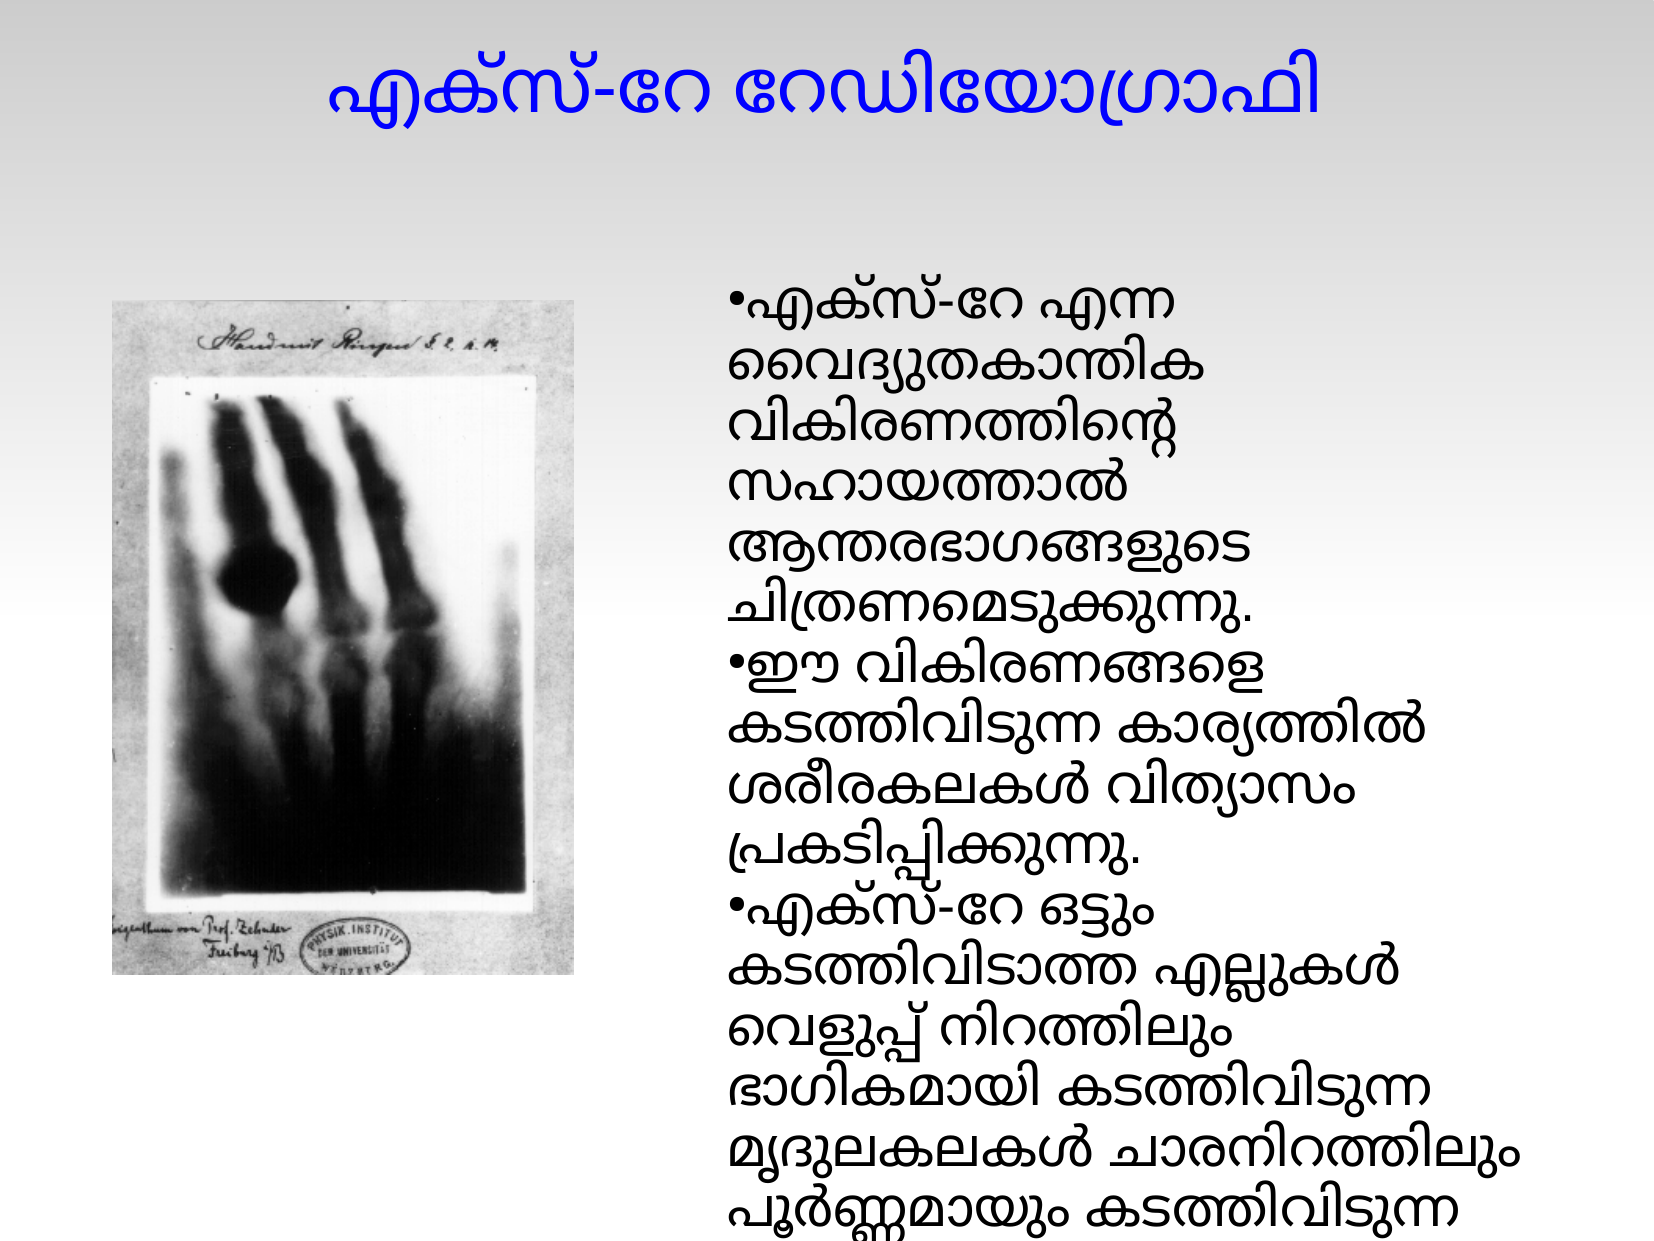

എക്സ്-റേ റേഡിയോഗ്രാഫി
എക്സ്-റേ എന്ന വൈദ്യുതകാന്തിക വികിരണത്തിന്റെ സഹായത്താല്‍ ആന്തരഭാഗങ്ങളുടെ ചിത്രണമെടുക്കുന്നു.
ഈ വികിരണങ്ങളെ കടത്തിവിടുന്ന കാര്യത്തില്‍ ശരീരകലകള്‍ വിത്യാസം പ്രകടിപ്പിക്കുന്നു.
എക്സ്-റേ ഒട്ടും കടത്തിവിടാത്ത എല്ലുകള്‍ വെളുപ്പ് നിറത്തിലും ഭാഗികമായി കടത്തിവിടുന്ന മൃദുലകലകള്‍ ചാരനിറത്തിലും പൂര്‍ണ്ണമായും കടത്തിവിടുന്ന ശ്വാസകോശങ്ങള്‍ കറുപ്പ് നിറത്തിലും കാണപ്പെടുന്നു.